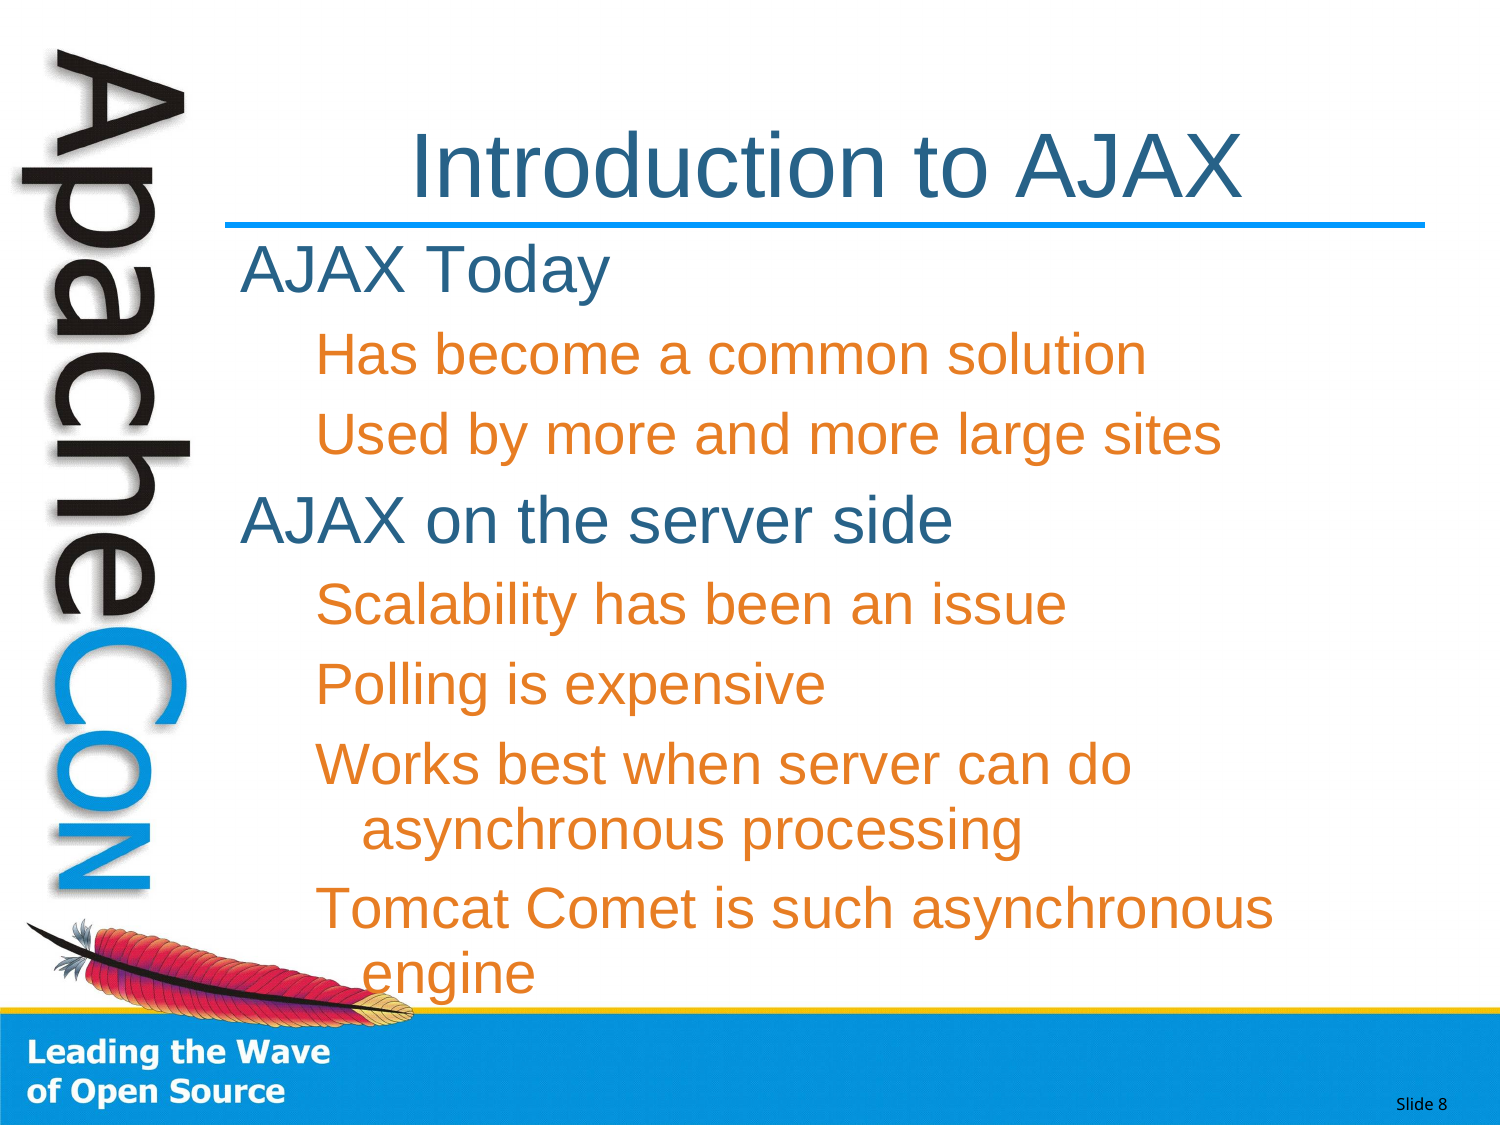

# Introduction to AJAX
AJAX Today
Has become a common solution
Used by more and more large sites
AJAX on the server side
Scalability has been an issue
Polling is expensive
Works best when server can do asynchronous processing
Tomcat Comet is such asynchronous engine
Slide